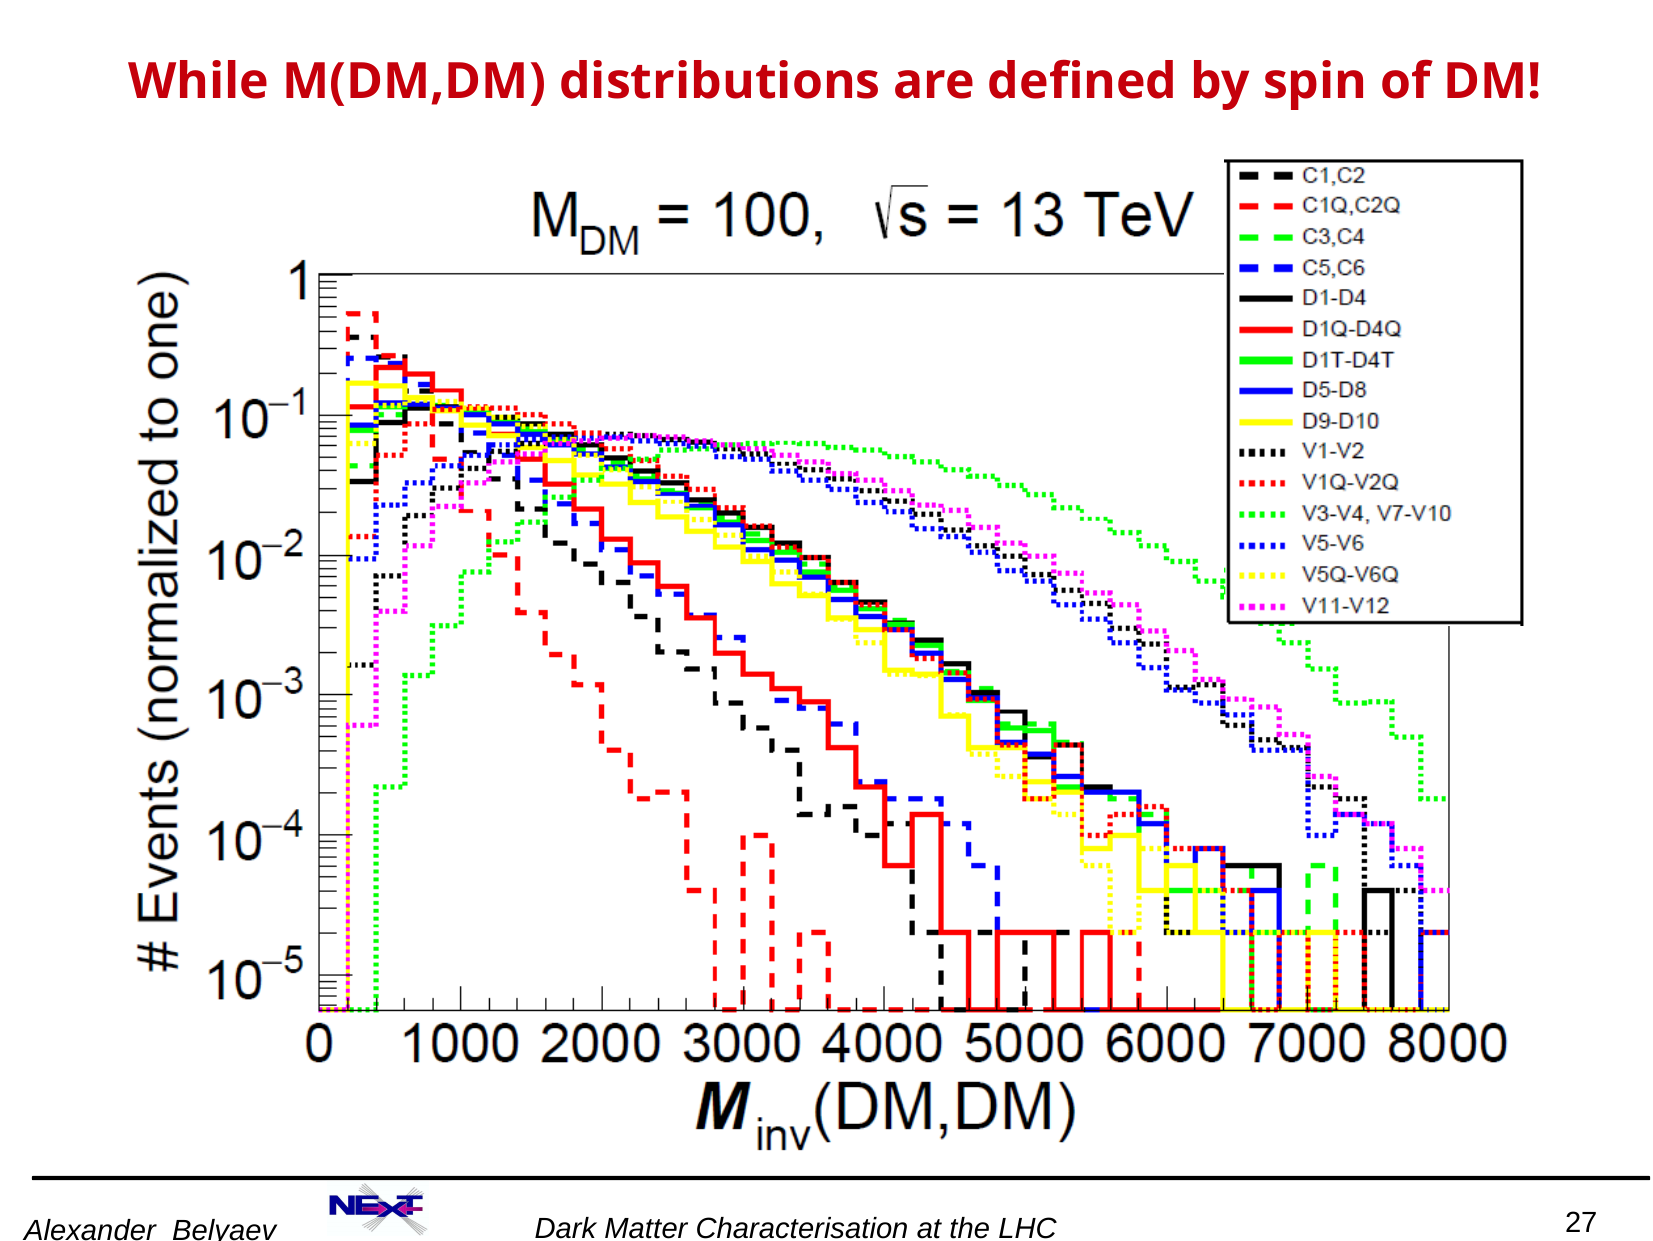

# While M(DM,DM) distributions are defined by spin of DM!